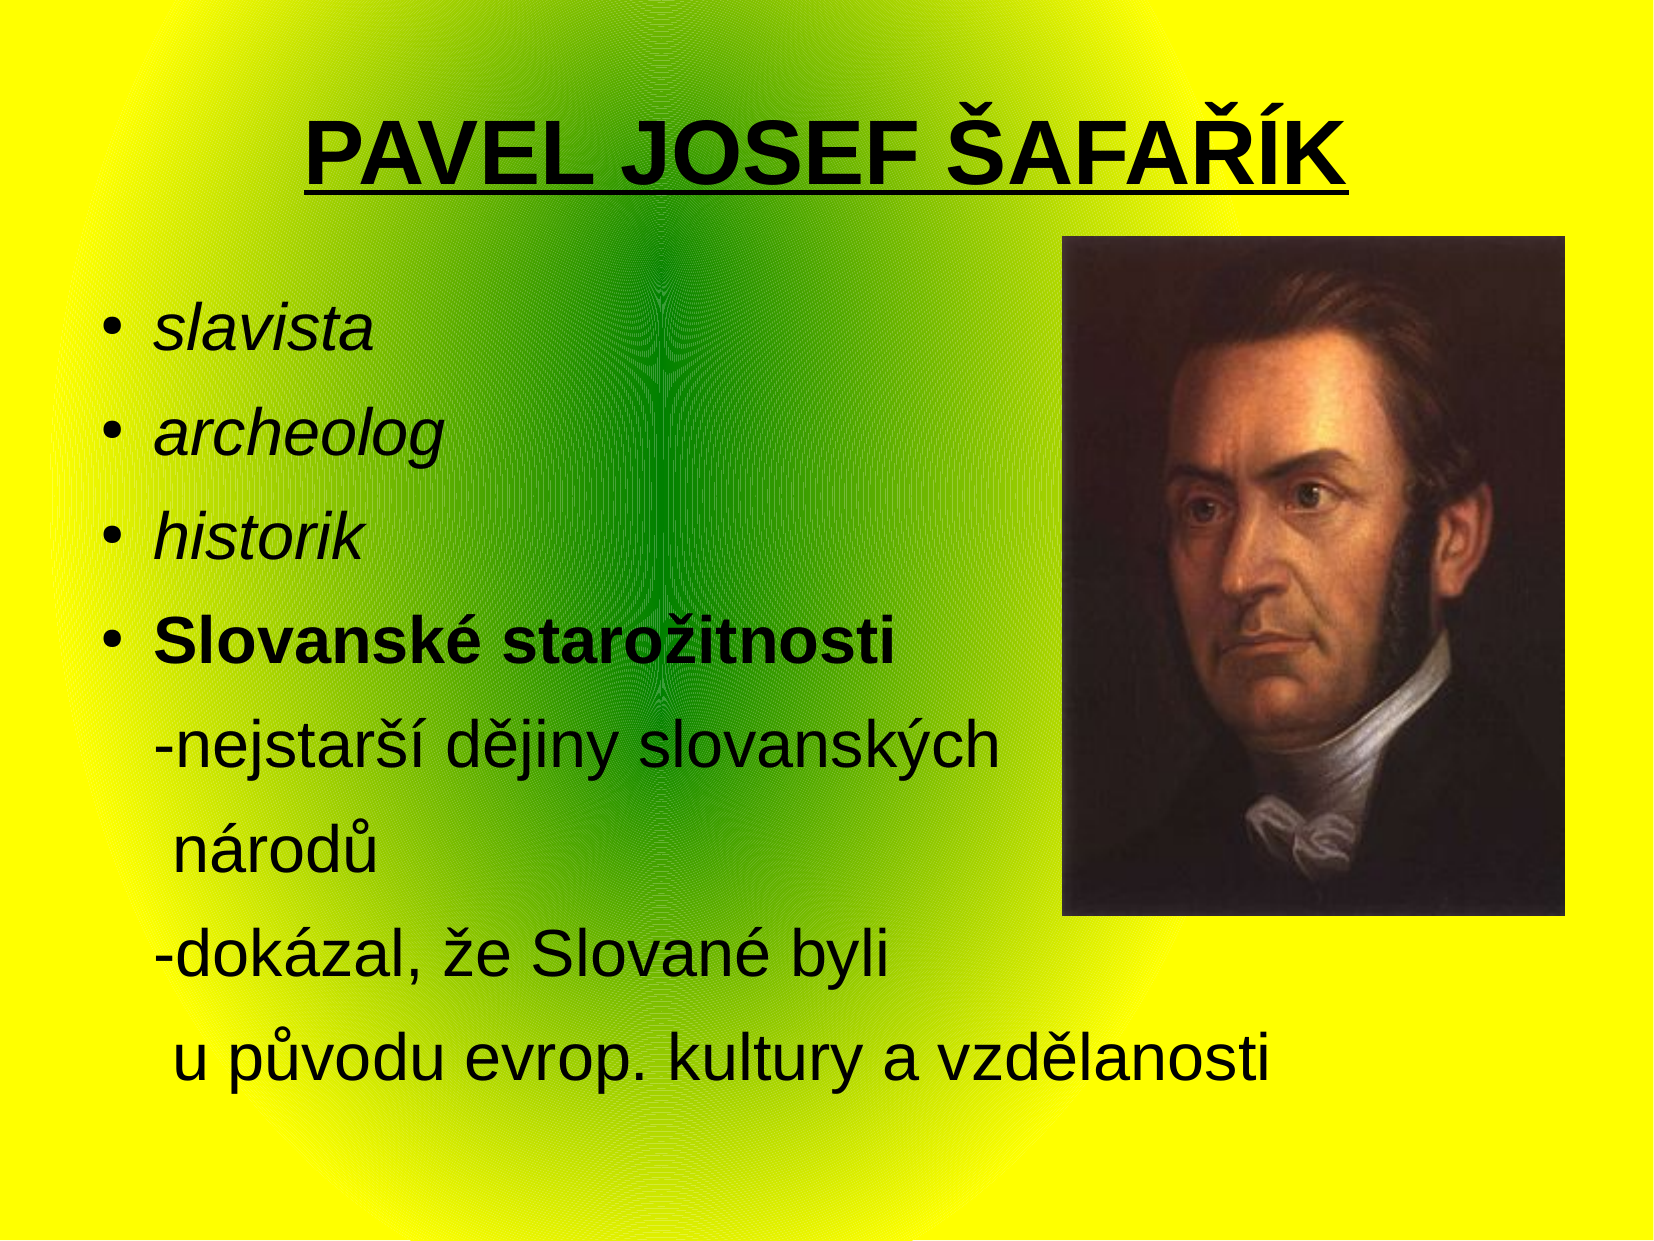

# PAVEL JOSEF ŠAFAŘÍK
slavista
archeolog
historik
Slovanské starožitnosti
-nejstarší dějiny slovanských
 národů
-dokázal, že Slované byli
 u původu evrop. kultury a vzdělanosti